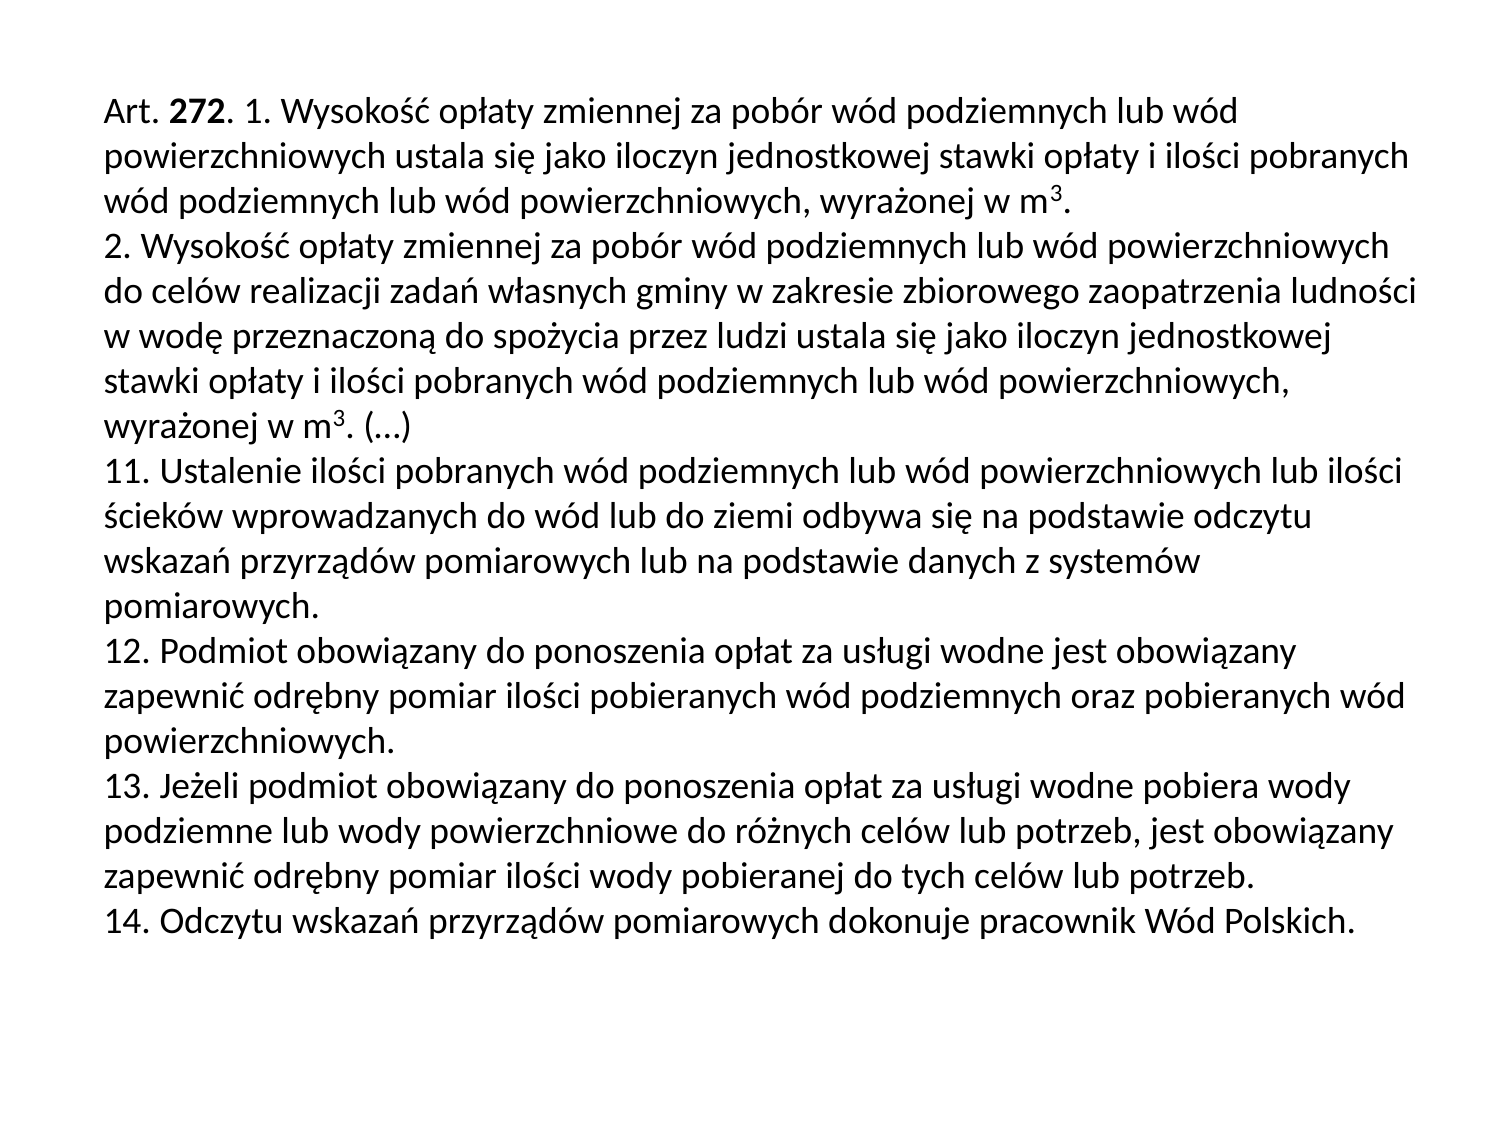

#
Art. 272. 1. Wysokość opłaty zmiennej za pobór wód podziemnych lub wód powierzchniowych ustala się jako iloczyn jednostkowej stawki opłaty i ilości pobranych wód podziemnych lub wód powierzchniowych, wyrażonej w m3.
2. Wysokość opłaty zmiennej za pobór wód podziemnych lub wód powierzchniowych do celów realizacji zadań własnych gminy w zakresie zbiorowego zaopatrzenia ludności w wodę przeznaczoną do spożycia przez ludzi ustala się jako iloczyn jednostkowej stawki opłaty i ilości pobranych wód podziemnych lub wód powierzchniowych, wyrażonej w m3. (…)
11. Ustalenie ilości pobranych wód podziemnych lub wód powierzchniowych lub ilości ścieków wprowadzanych do wód lub do ziemi odbywa się na podstawie odczytu wskazań przyrządów pomiarowych lub na podstawie danych z systemów pomiarowych.
12. Podmiot obowiązany do ponoszenia opłat za usługi wodne jest obowiązany zapewnić odrębny pomiar ilości pobieranych wód podziemnych oraz pobieranych wód powierzchniowych.
13. Jeżeli podmiot obowiązany do ponoszenia opłat za usługi wodne pobiera wody podziemne lub wody powierzchniowe do różnych celów lub potrzeb, jest obowiązany zapewnić odrębny pomiar ilości wody pobieranej do tych celów lub potrzeb.
14. Odczytu wskazań przyrządów pomiarowych dokonuje pracownik Wód Polskich.